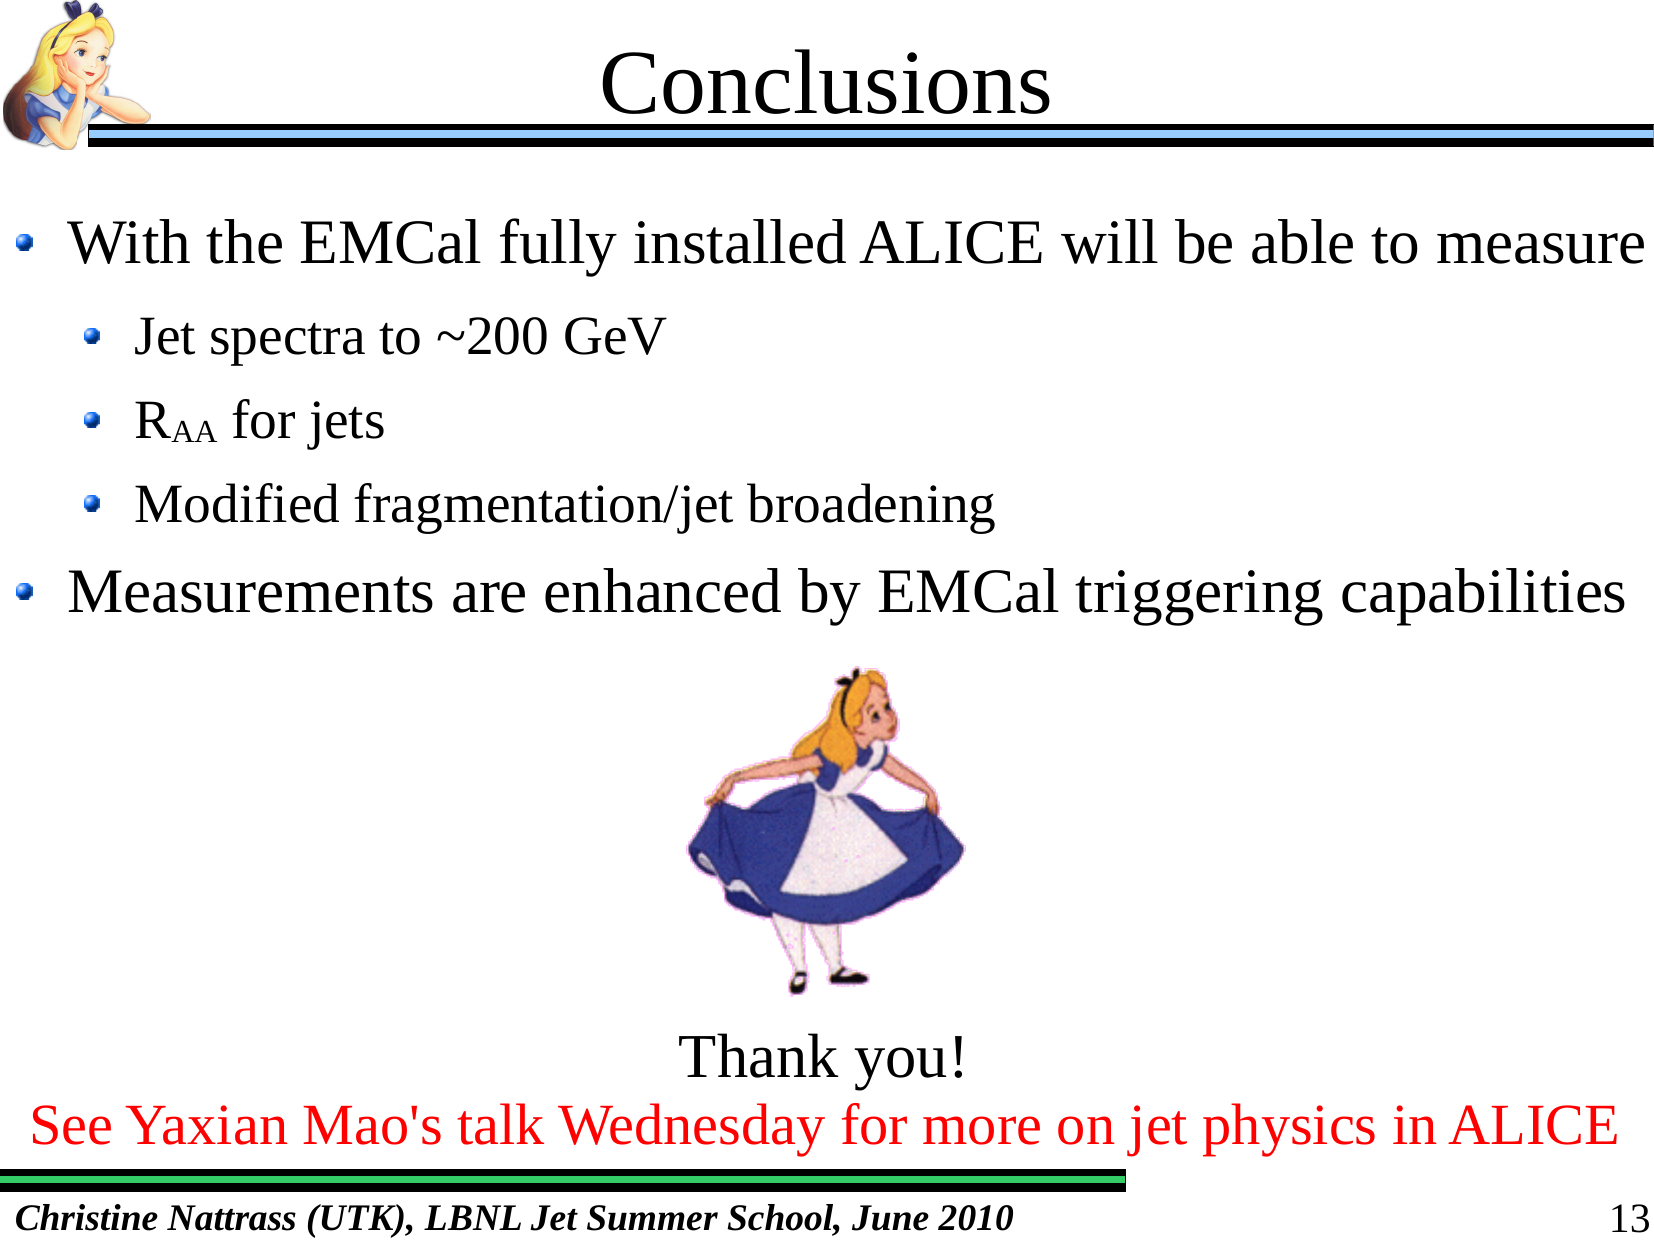

# Conclusions
With the EMCal fully installed ALICE will be able to measure
Jet spectra to ~200 GeV
RAA for jets
Modified fragmentation/jet broadening
Measurements are enhanced by EMCal triggering capabilities
Thank you!
See Yaxian Mao's talk Wednesday for more on jet physics in ALICE